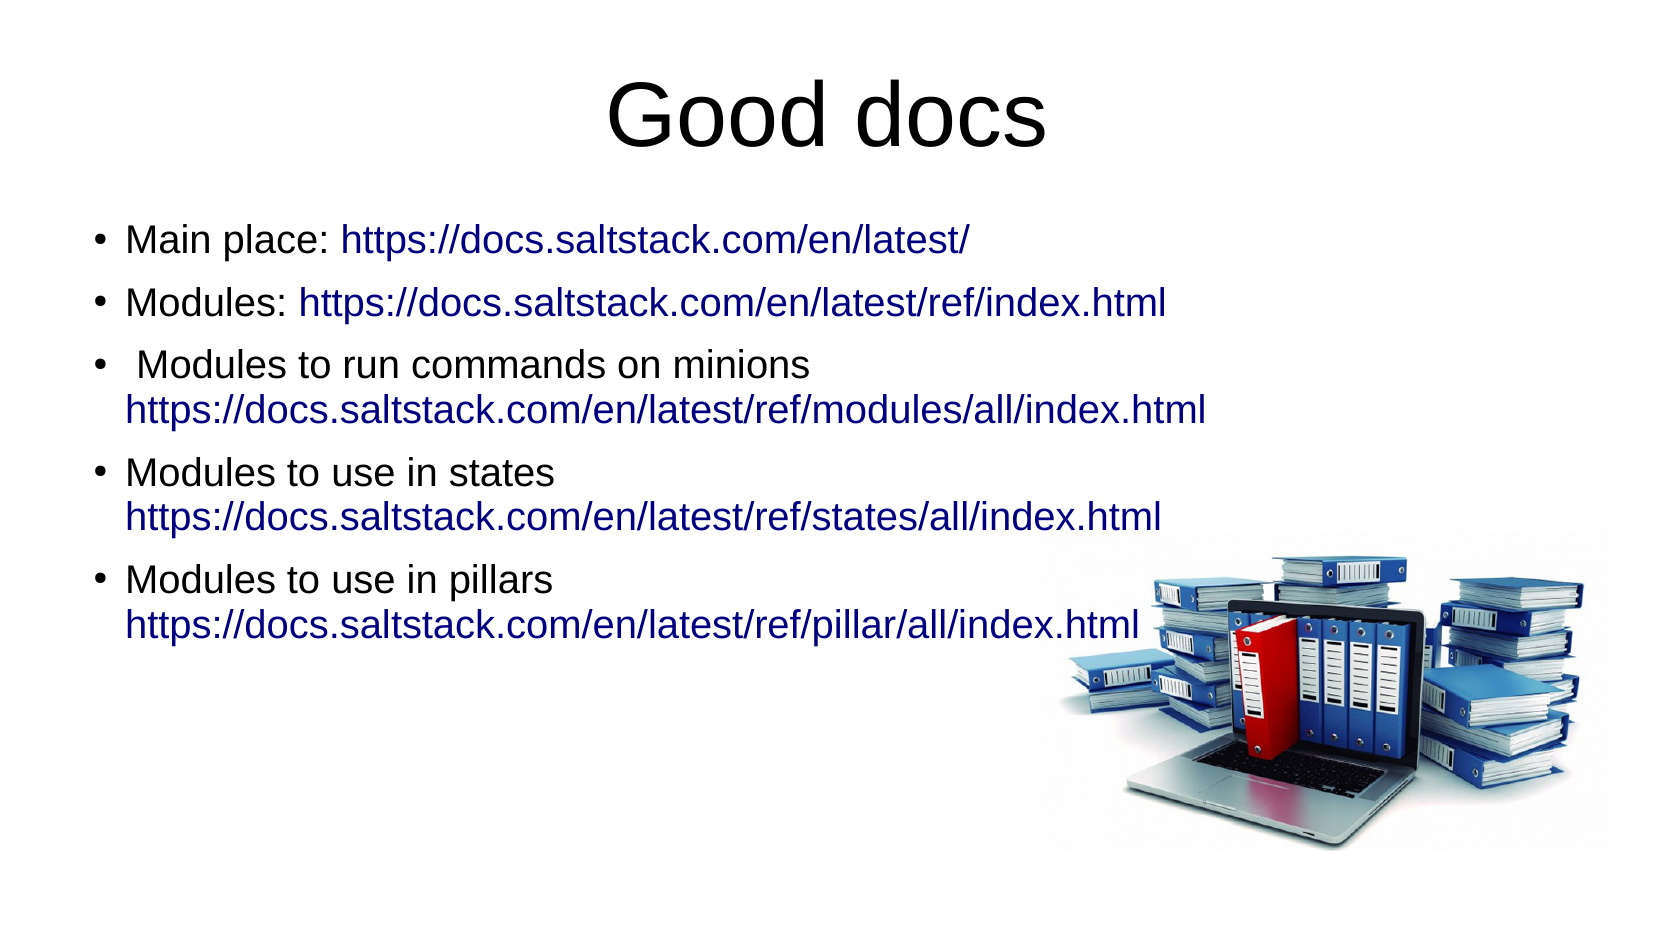

# Good docs
Main place: https://docs.saltstack.com/en/latest/
Modules: https://docs.saltstack.com/en/latest/ref/index.html
 Modules to run commands on minions https://docs.saltstack.com/en/latest/ref/modules/all/index.html
Modules to use in states https://docs.saltstack.com/en/latest/ref/states/all/index.html
Modules to use in pillars https://docs.saltstack.com/en/latest/ref/pillar/all/index.html